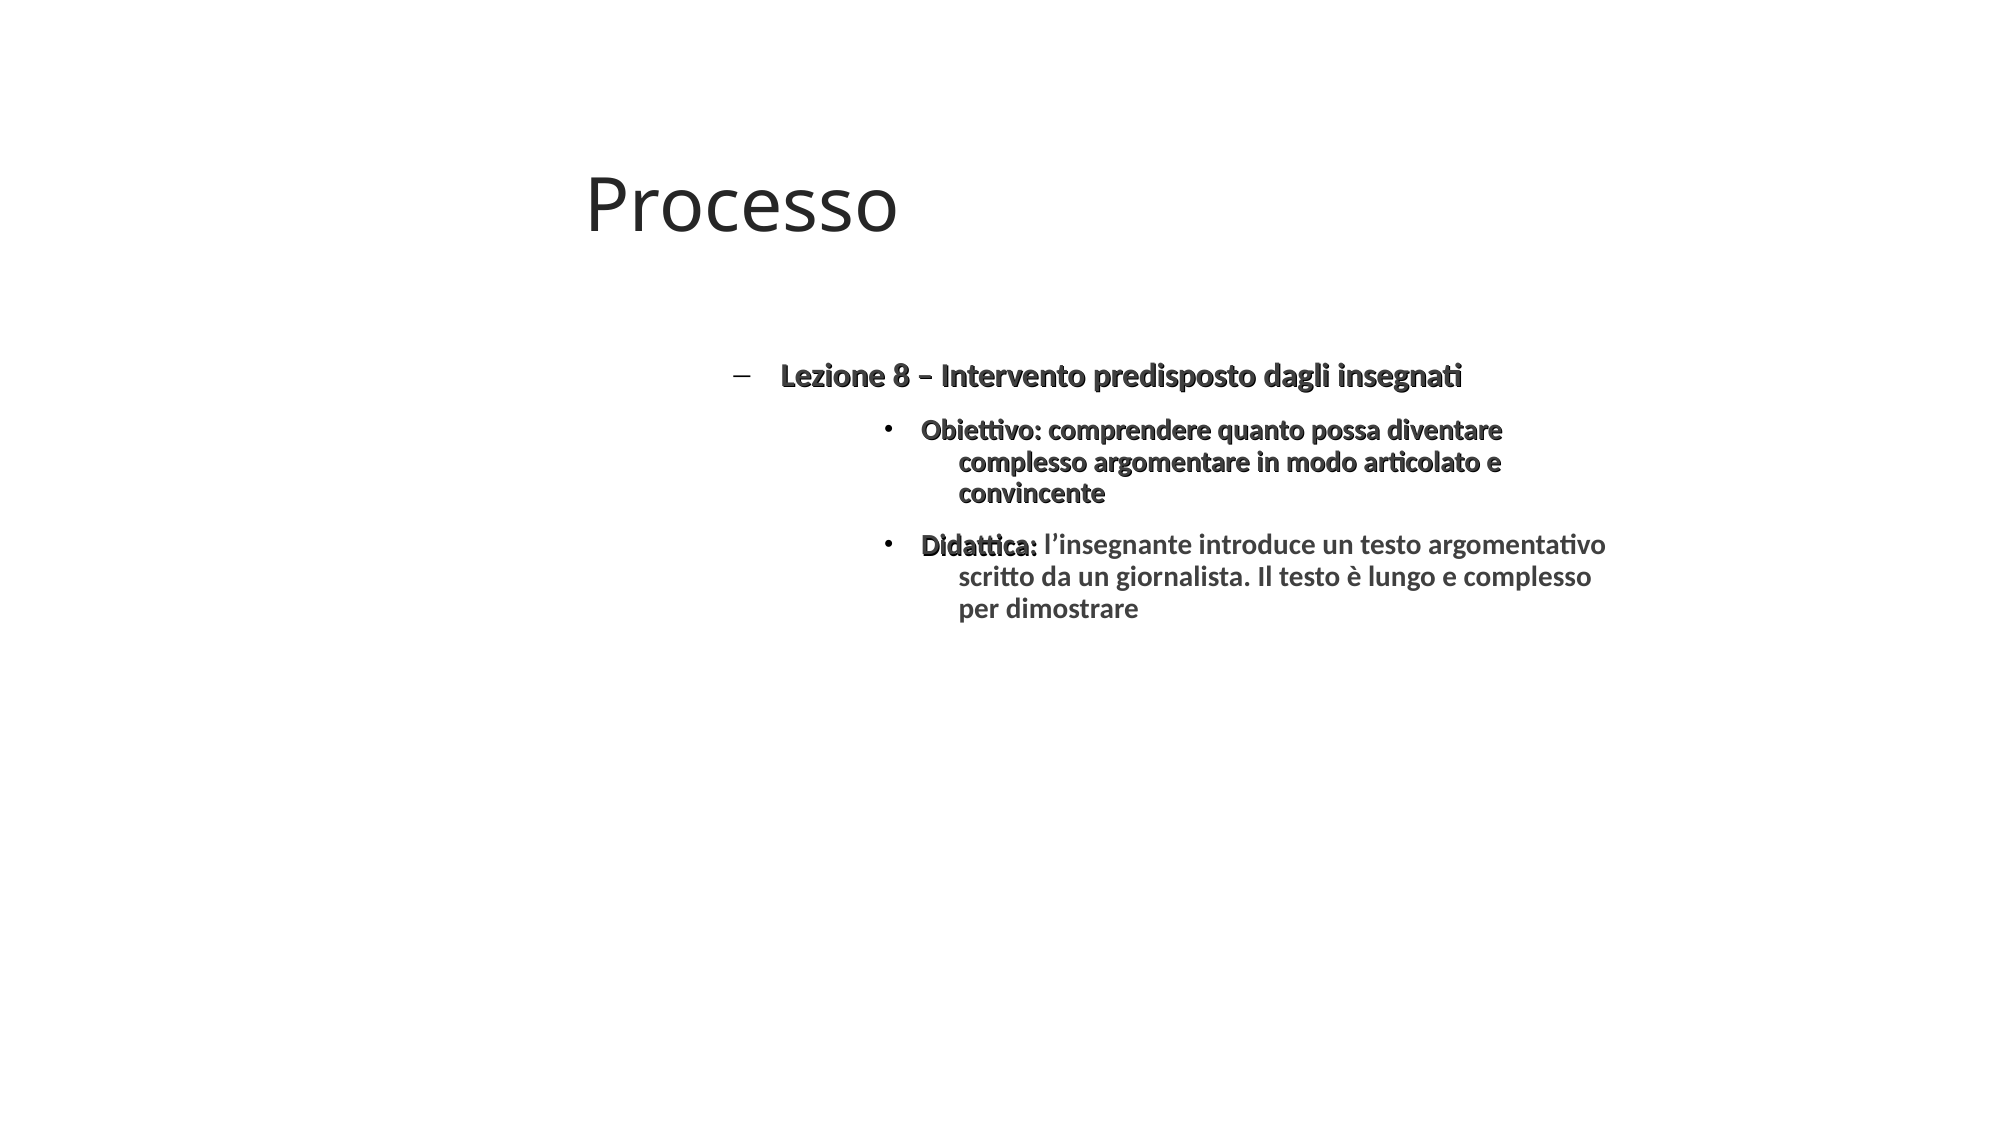

# Processo
Lezione 8 – Intervento predisposto dagli insegnati
Obiettivo: comprendere quanto possa diventare complesso argomentare in modo articolato e convincente
Didattica: l’insegnante introduce un testo argomentativo scritto da un giornalista. Il testo è lungo e complesso per dimostrare